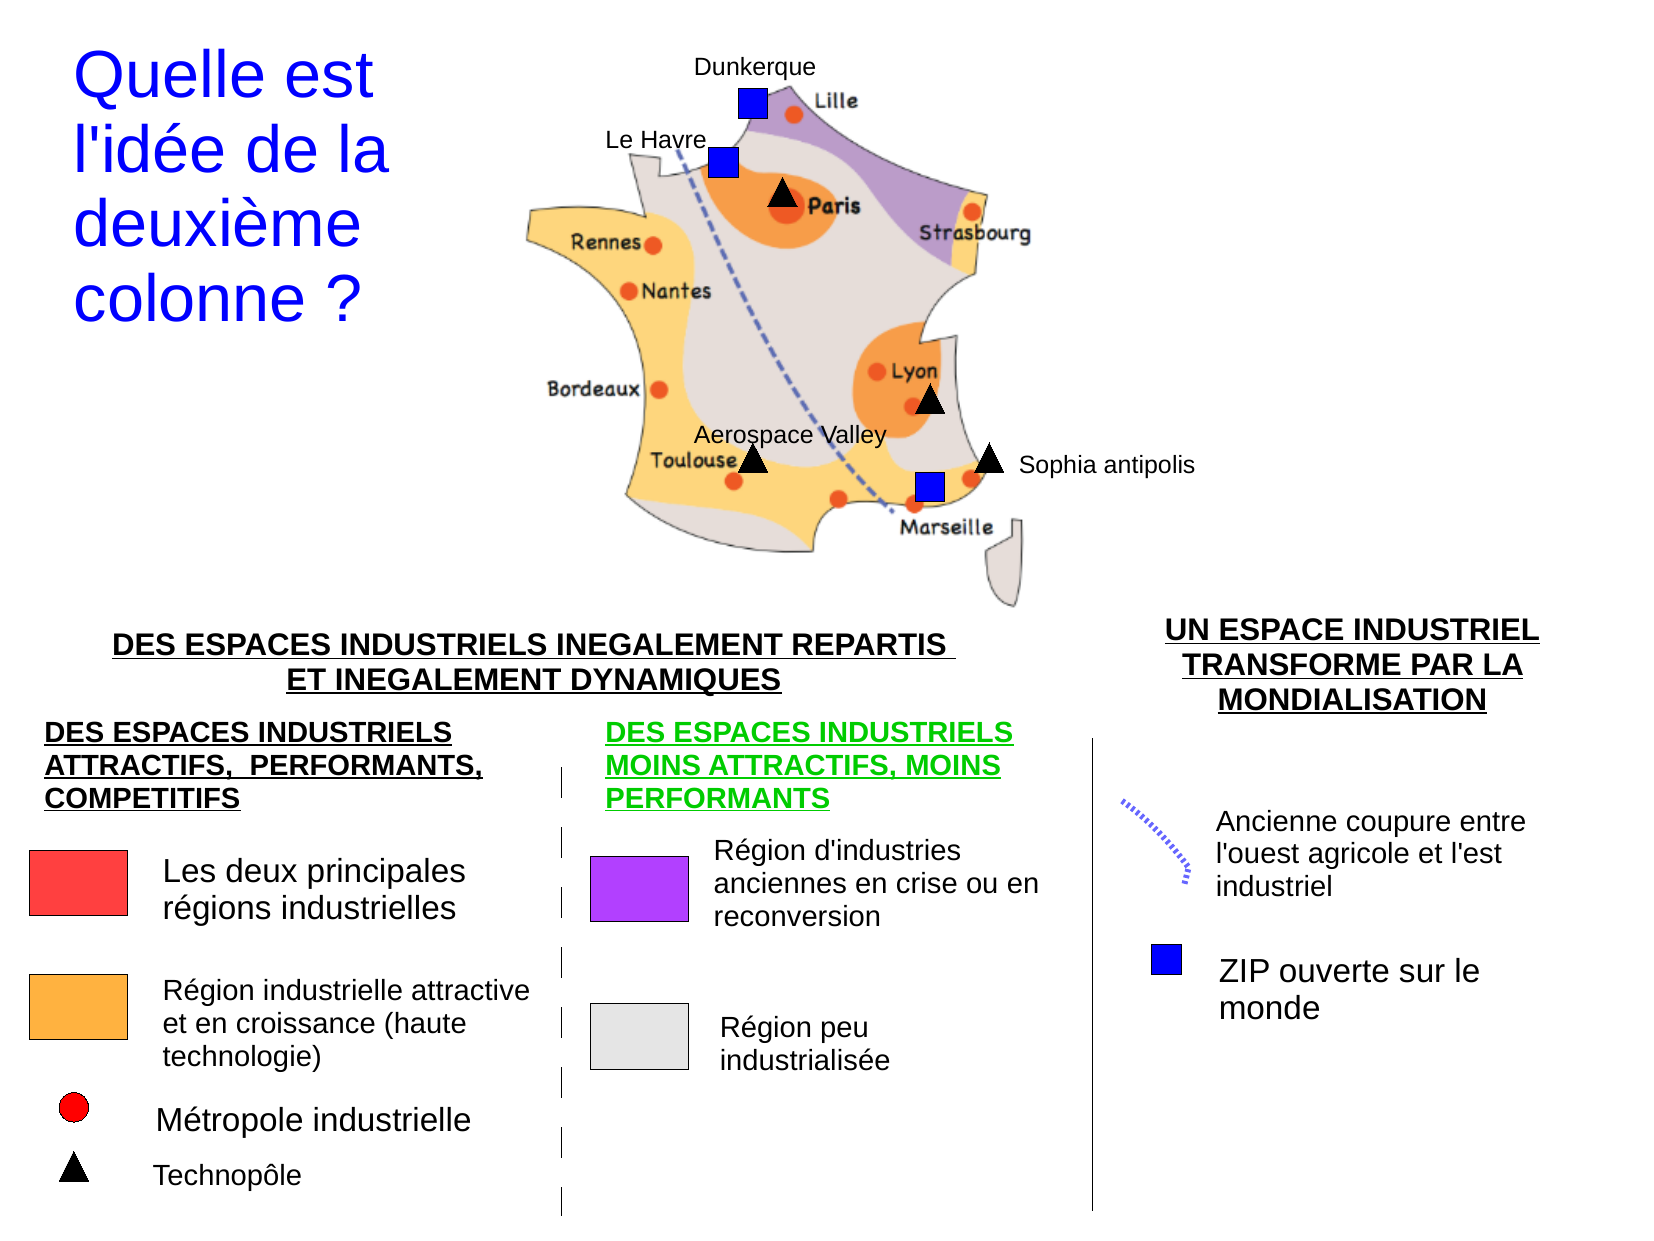

Quelle est l'idée de la deuxième colonne ?
Dunkerque
Le Havre
Aerospace Valley
Sophia antipolis
UN ESPACE INDUSTRIEL
TRANSFORME PAR LA MONDIALISATION
DES ESPACES INDUSTRIELS INEGALEMENT REPARTIS
ET INEGALEMENT DYNAMIQUES
DES ESPACES INDUSTRIELS
ATTRACTIFS, PERFORMANTS, COMPETITIFS
DES ESPACES INDUSTRIELS
MOINS ATTRACTIFS, MOINS PERFORMANTS
Ancienne coupure entre l'ouest agricole et l'est industriel
Région d'industries anciennes en crise ou en reconversion
Les deux principales
régions industrielles
ZIP ouverte sur le monde
Région industrielle attractive et en croissance (haute technologie)
Région peu industrialisée
Métropole industrielle
Technopôle